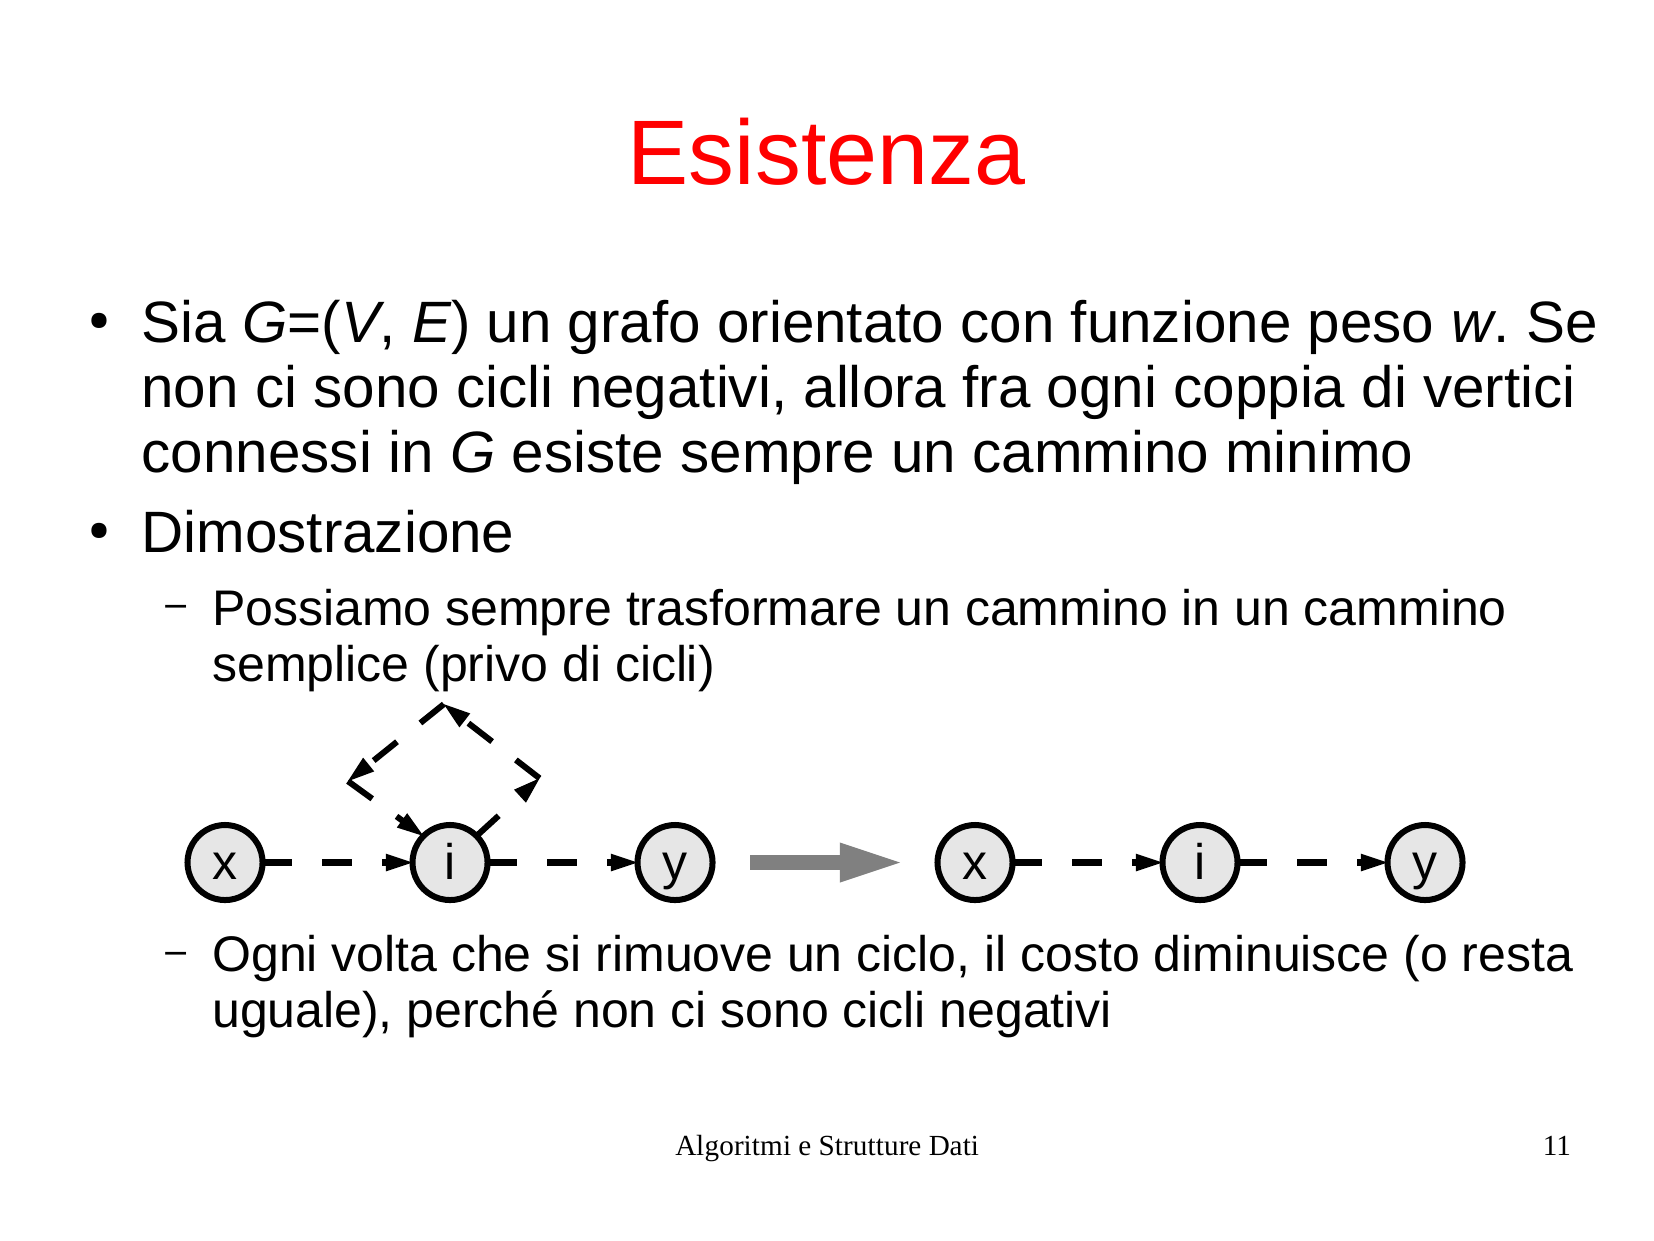

# Esistenza
Sia G=(V, E) un grafo orientato con funzione peso w. Se non ci sono cicli negativi, allora fra ogni coppia di vertici connessi in G esiste sempre un cammino minimo
Dimostrazione
Possiamo sempre trasformare un cammino in un cammino semplice (privo di cicli)
Ogni volta che si rimuove un ciclo, il costo diminuisce (o resta uguale), perché non ci sono cicli negativi
x
i
y
x
i
y
Algoritmi e Strutture Dati
11